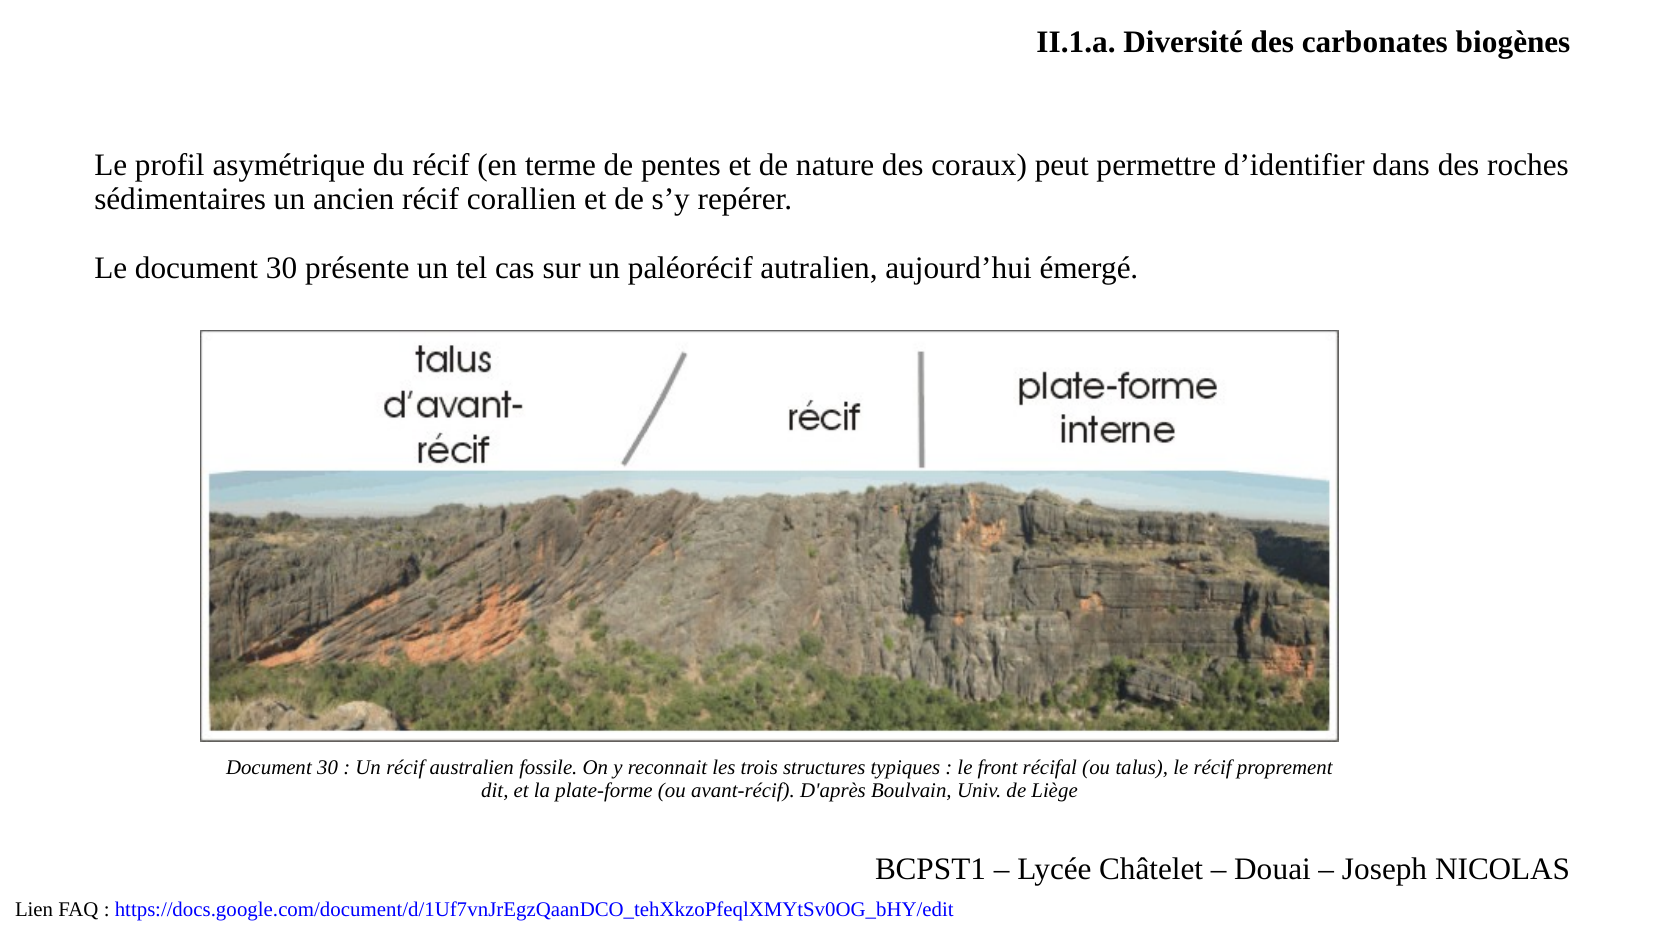

II.1.a. Diversité des carbonates biogènes
Le profil asymétrique du récif (en terme de pentes et de nature des coraux) peut permettre d’identifier dans des roches sédimentaires un ancien récif corallien et de s’y repérer.
Le document 30 présente un tel cas sur un paléorécif autralien, aujourd’hui émergé.
Document 30 : Un récif australien fossile. On y reconnait les trois structures typiques : le front récifal (ou talus), le récif proprement dit, et la plate-forme (ou avant-récif). D'après Boulvain, Univ. de Liège
BCPST1 – Lycée Châtelet – Douai – Joseph NICOLAS
Lien FAQ : https://docs.google.com/document/d/1Uf7vnJrEgzQaanDCO_tehXkzoPfeqlXMYtSv0OG_bHY/edit